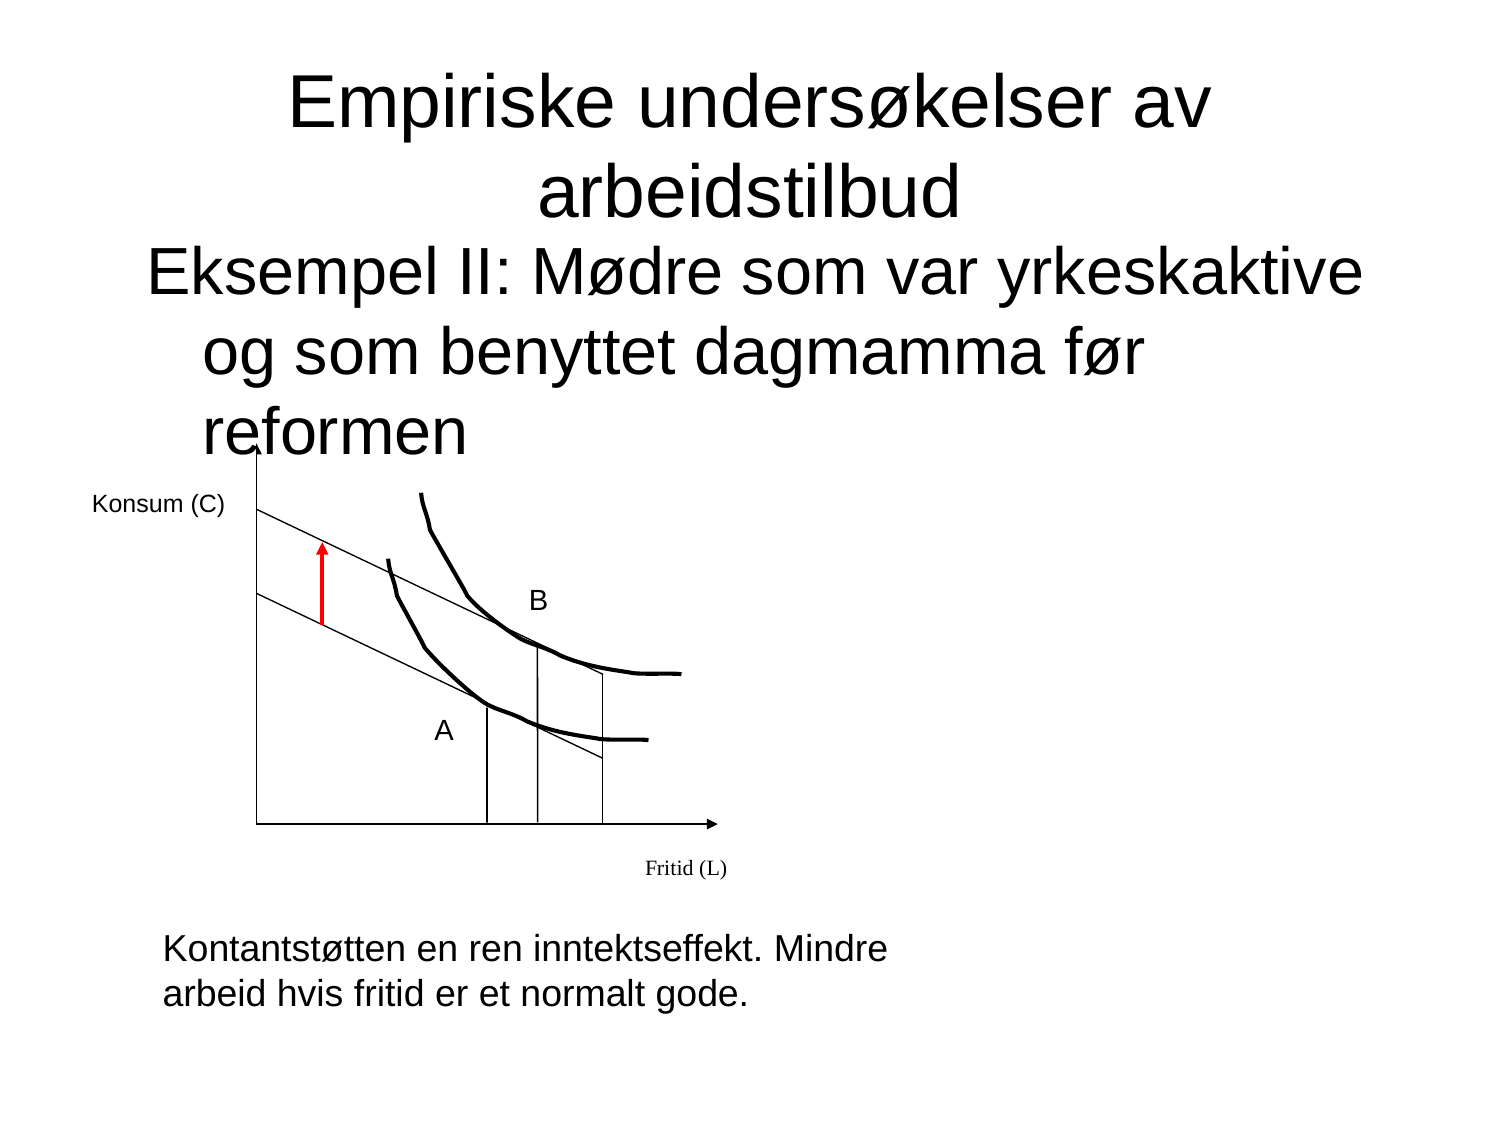

# Empiriske undersøkelser av arbeidstilbud
Eksempel II: Mødre som var yrkeskaktive og som benyttet dagmamma før reformen
Konsum (C)
B
A
Kontantstøtten en ren inntektseffekt. Mindre arbeid hvis fritid er et normalt gode.